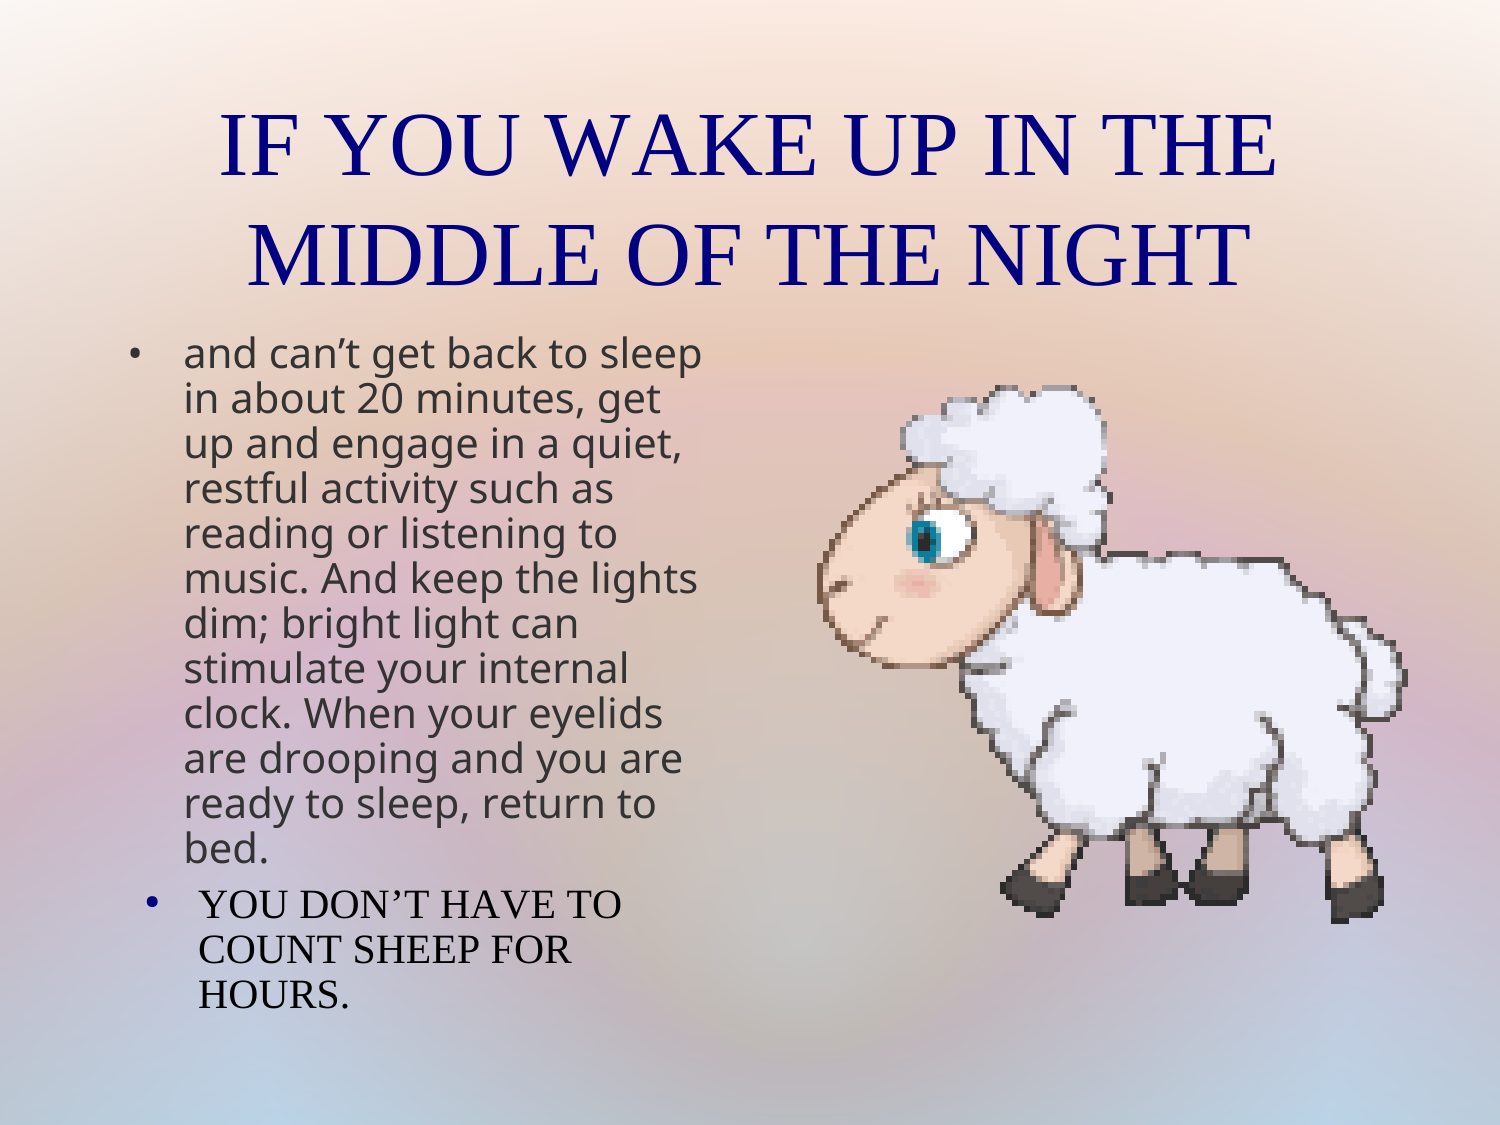

# IF YOU WAKE UP IN THE MIDDLE OF THE NIGHT
and can’t get back to sleep in about 20 minutes, get up and engage in a quiet, restful activity such as reading or listening to music. And keep the lights dim; bright light can stimulate your internal clock. When your eyelids are drooping and you are ready to sleep, return to bed.
YOU DON’T HAVE TO COUNT SHEEP FOR HOURS.